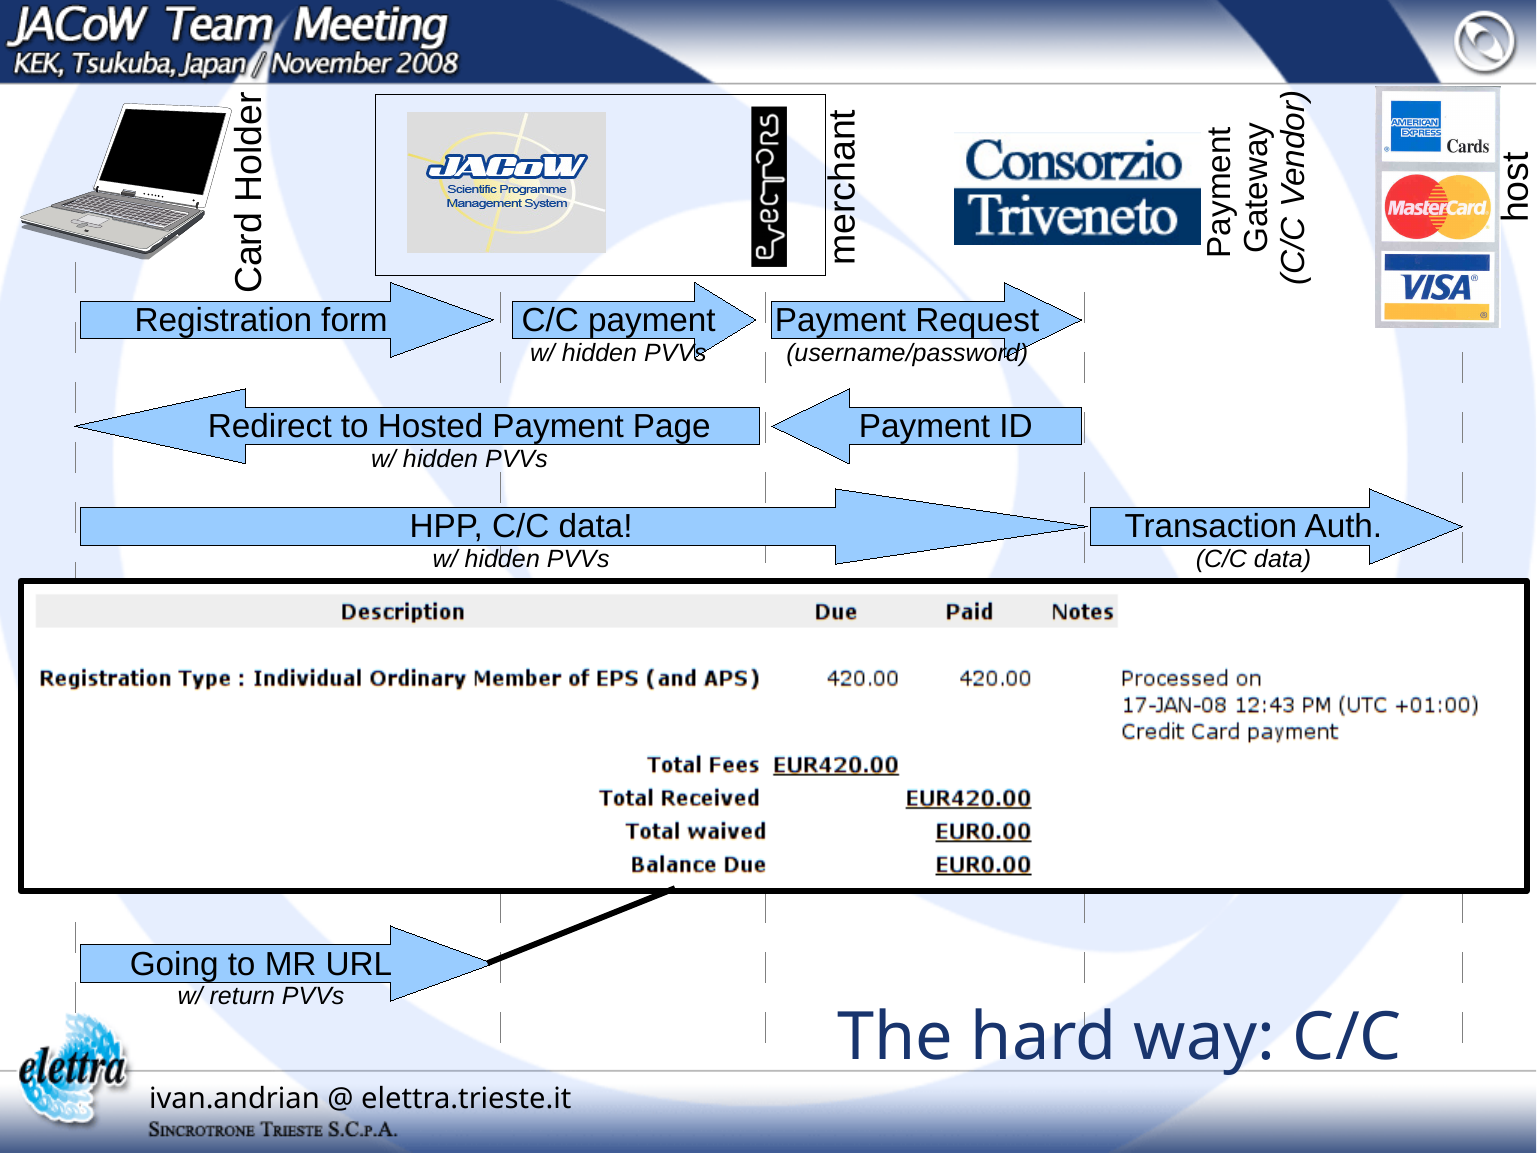

Payment
Gateway
(C/C Vendor)
merchant
host
Card Holder
Registration form
C/C payment
w/ hidden PVVs
Payment Request
(username/password)
Redirect to Hosted Payment Page
w/ hidden PVVs
Payment ID
HPP, C/C data!
w/ hidden PVVs
Transaction Auth.
(C/C data)
Response
Transaction Auth.
Where to go
Merchant URL
Redirect to Merchant Response URL
w/ return PVVs
Going to MR URL
w/ return PVVs
# The hard way: C/C